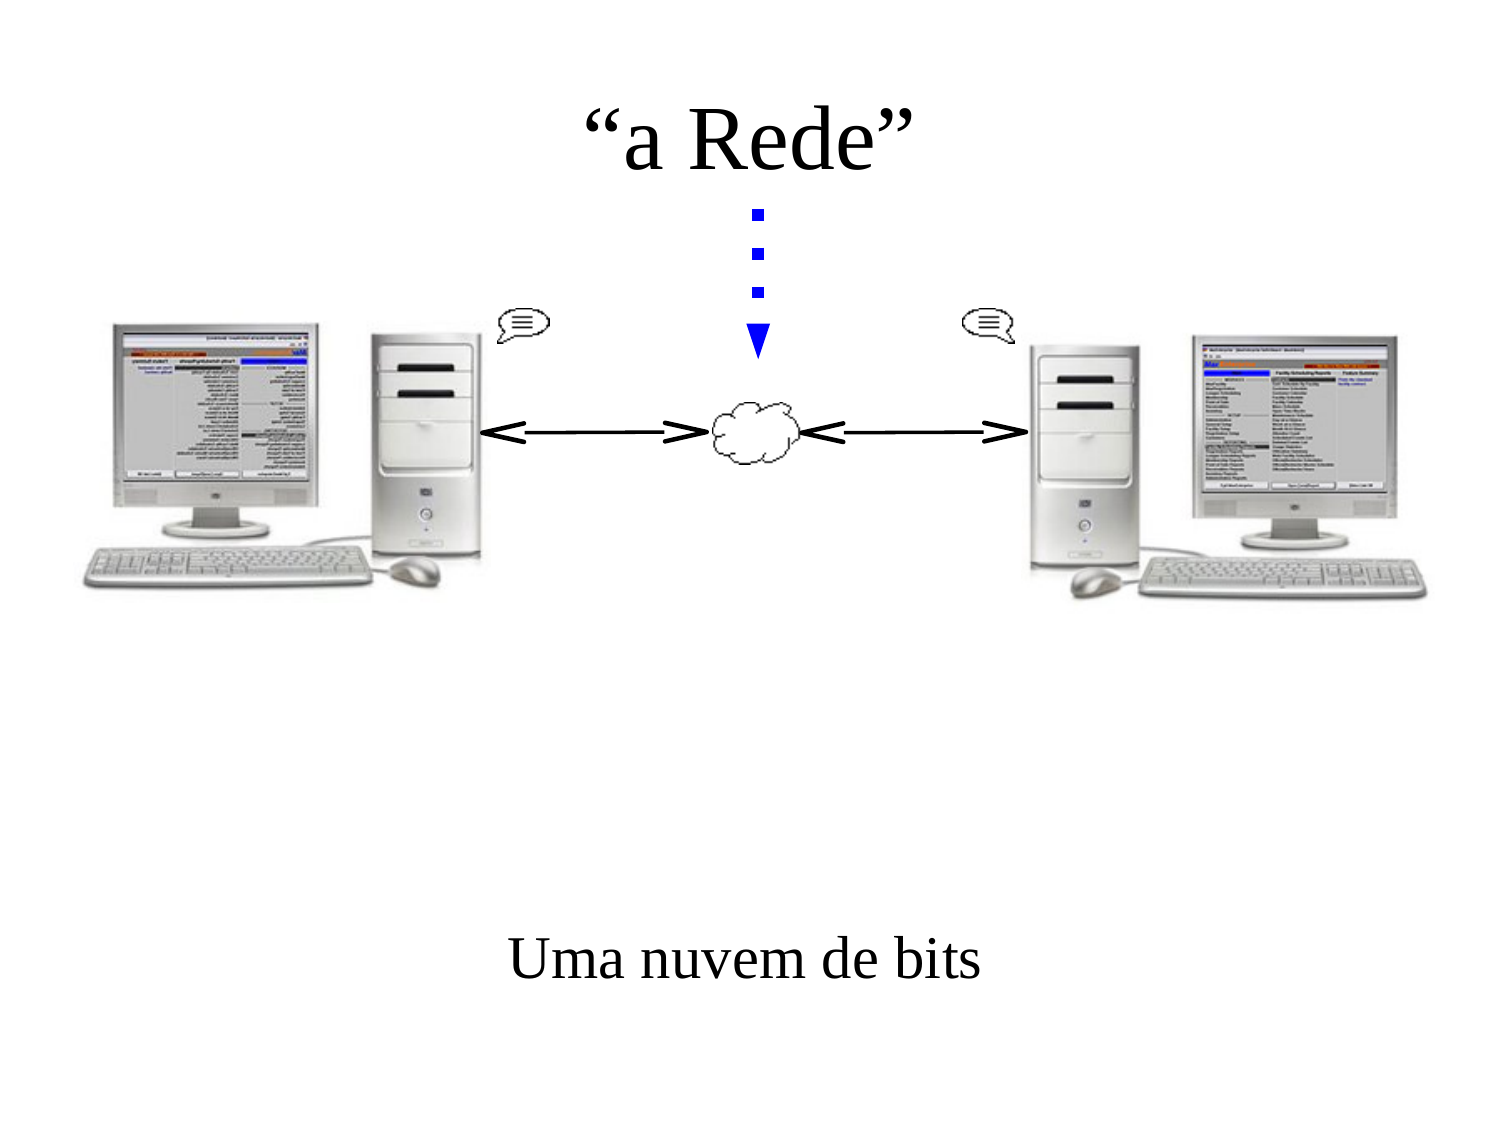

# “a Rede”
Estratégia “best effort routing”:
O tráfego segue por onde é possível e mais fácil.
Uma nuvem de bits
O tráfego segue por onde é possível e mais fácil.